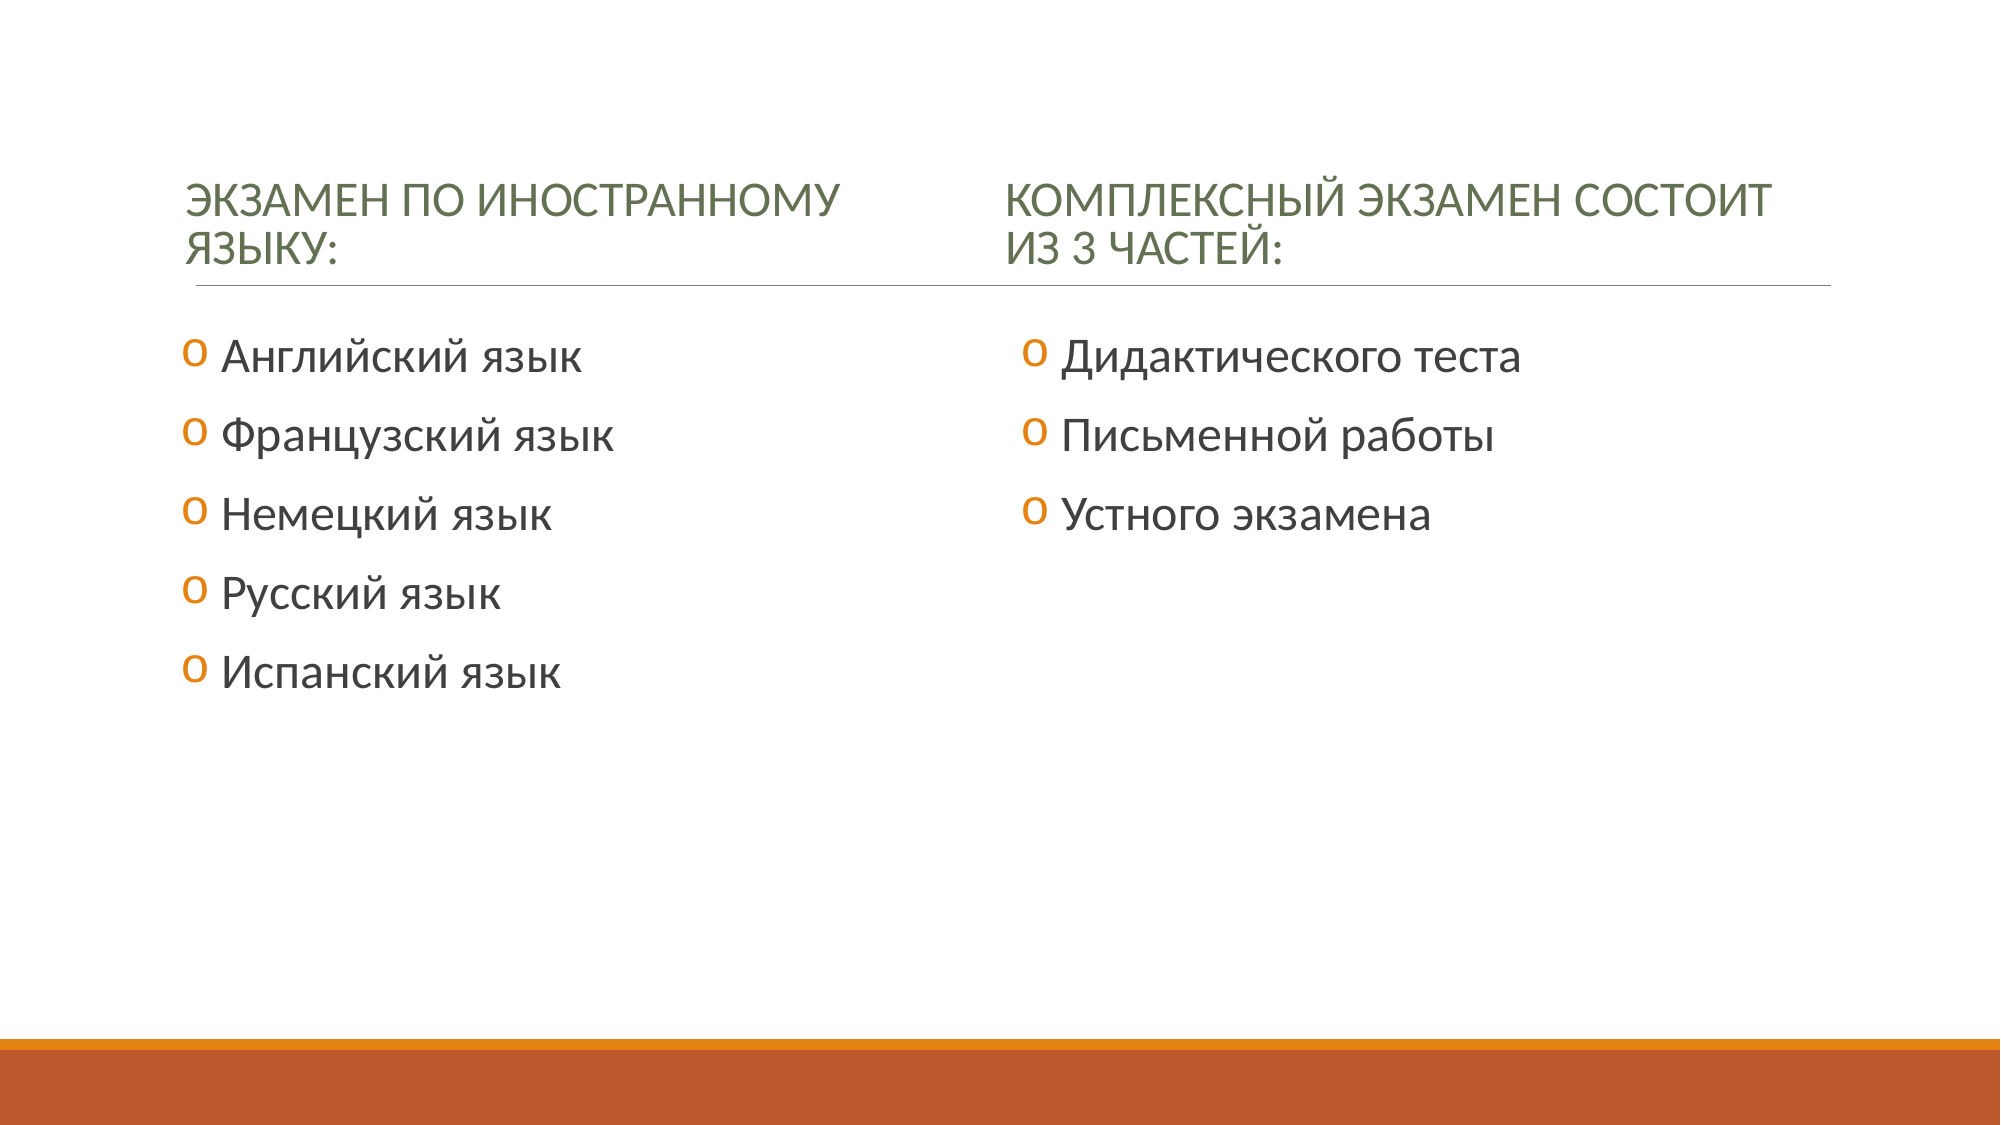

#
Экзамен по иностранному языку:
Комплексный экзамен состоит из 3 частей:
 Английский язык
 Французский язык
 Немецкий язык
 Русский язык
 Испанский язык
 Дидактического теста
 Письменной работы
 Устного экзамена